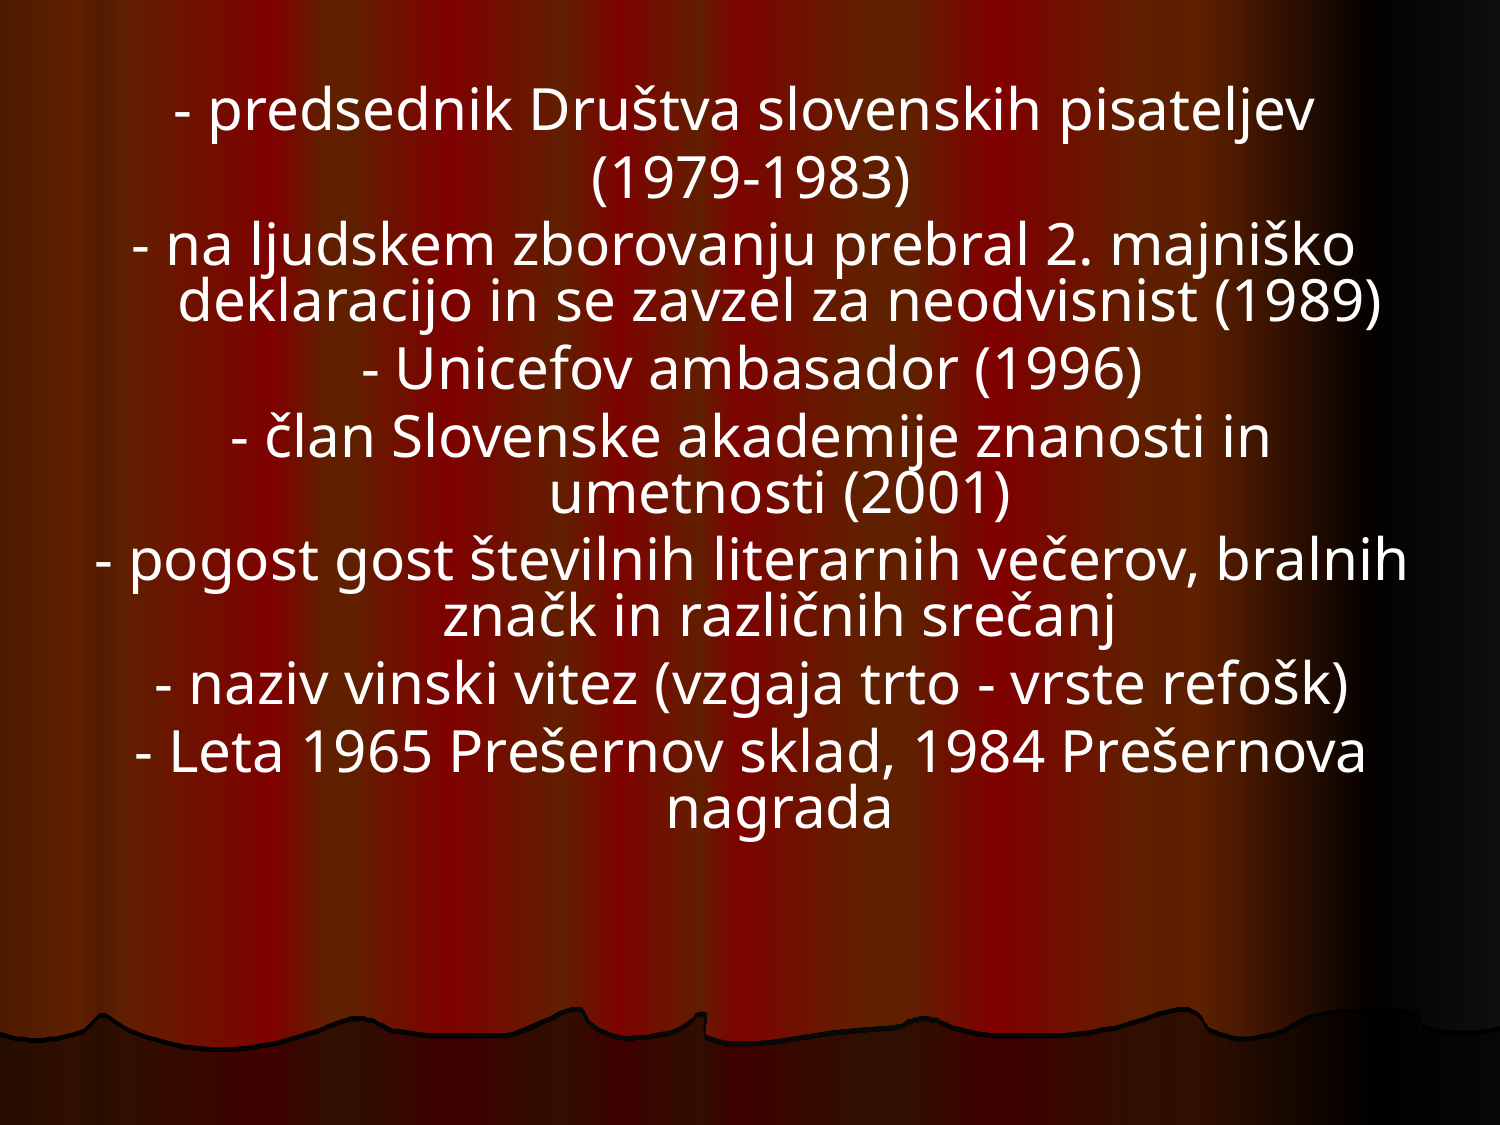

# - predsednik Društva slovenskih pisateljev
(1979-1983)
- na ljudskem zborovanju prebral 2. majniško deklaracijo in se zavzel za neodvisnist (1989)
- Unicefov ambasador (1996)
- član Slovenske akademije znanosti in umetnosti (2001)
- pogost gost številnih literarnih večerov, bralnih značk in različnih srečanj
- naziv vinski vitez (vzgaja trto - vrste refošk)
- Leta 1965 Prešernov sklad, 1984 Prešernova nagrada